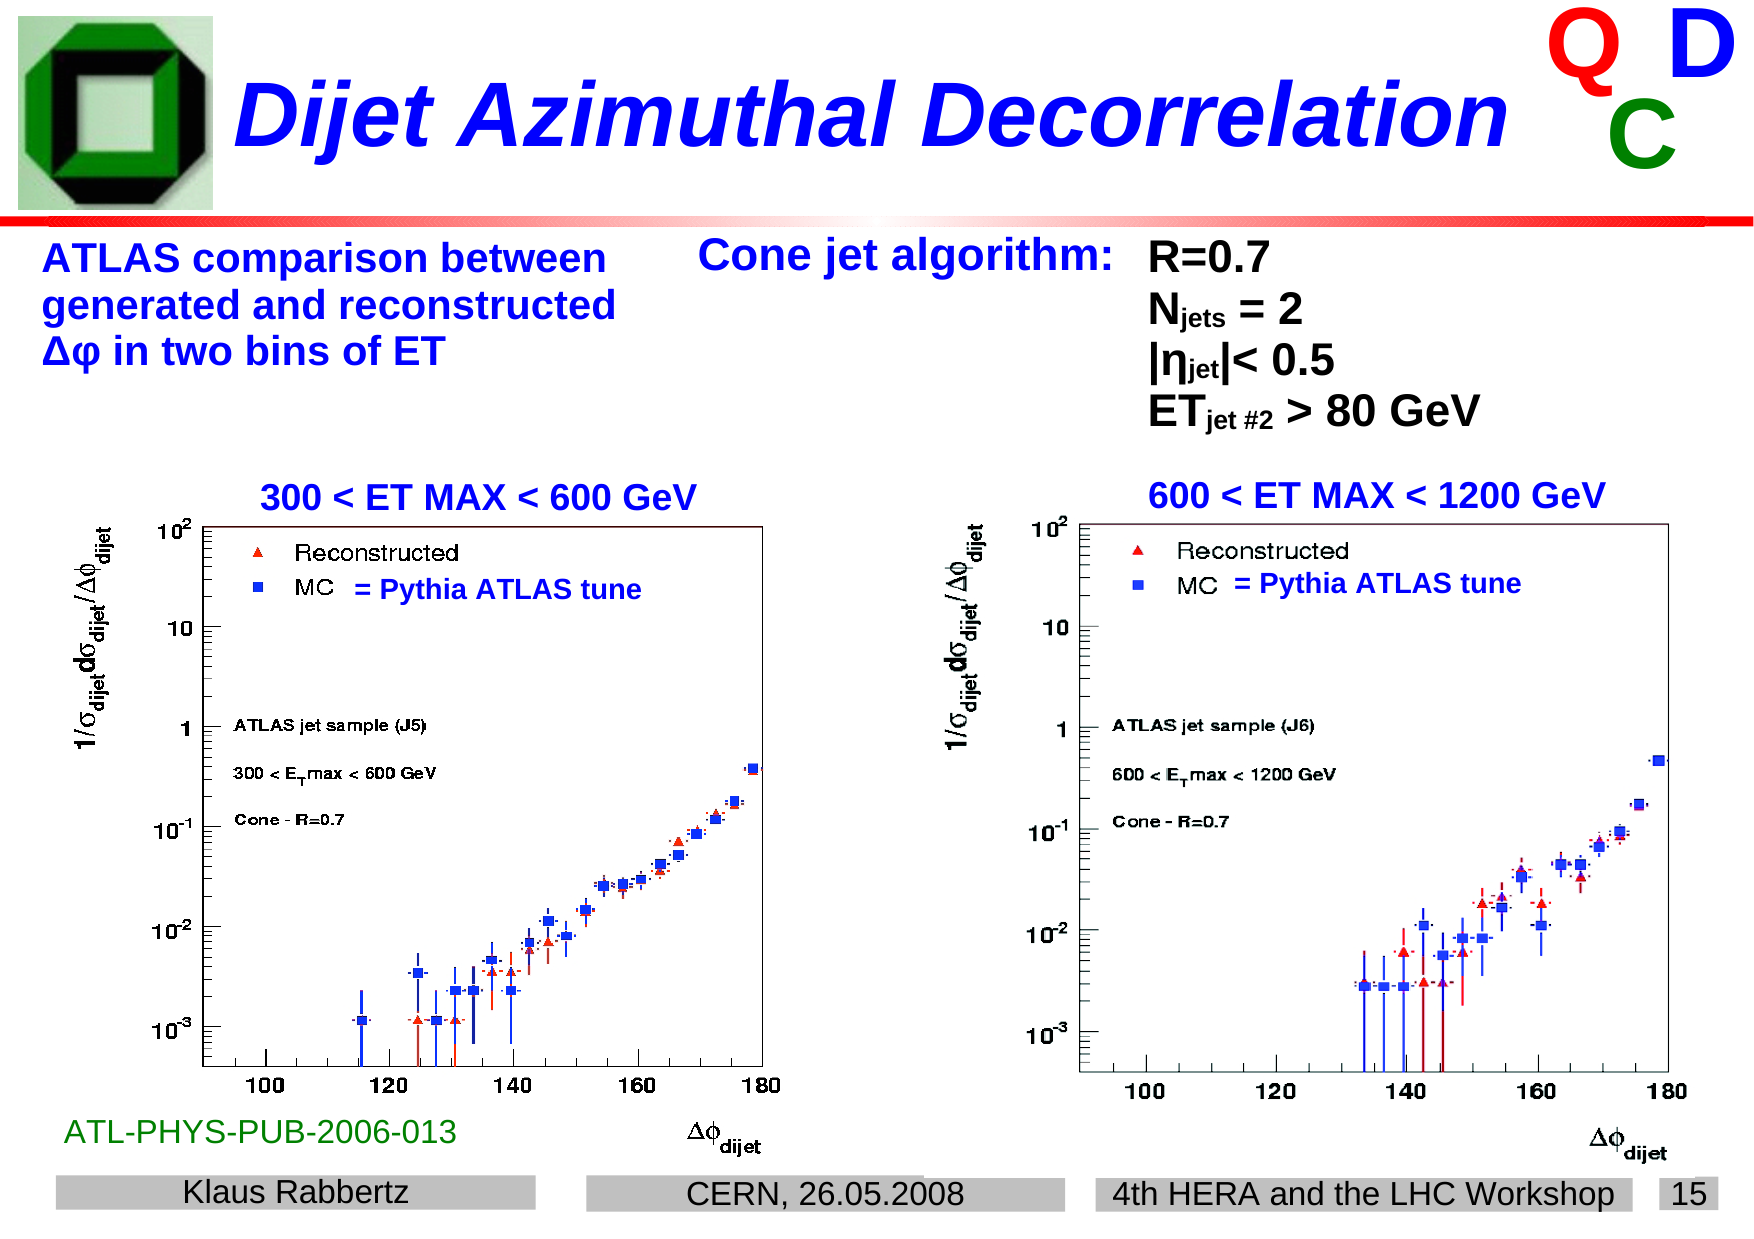

# Dijet Azimuthal Decorrelation
Cone jet algorithm:
 R=0.7
 Njets = 2
 |ηjet|< 0.5
 ETjet #2 > 80 GeV
ATLAS comparison between
generated and reconstructed
Δφ in two bins of ET
600 < ET MAX < 1200 GeV
300 < ET MAX < 600 GeV
= Pythia ATLAS tune
= Pythia ATLAS tune
ATL-PHYS-PUB-2006-013